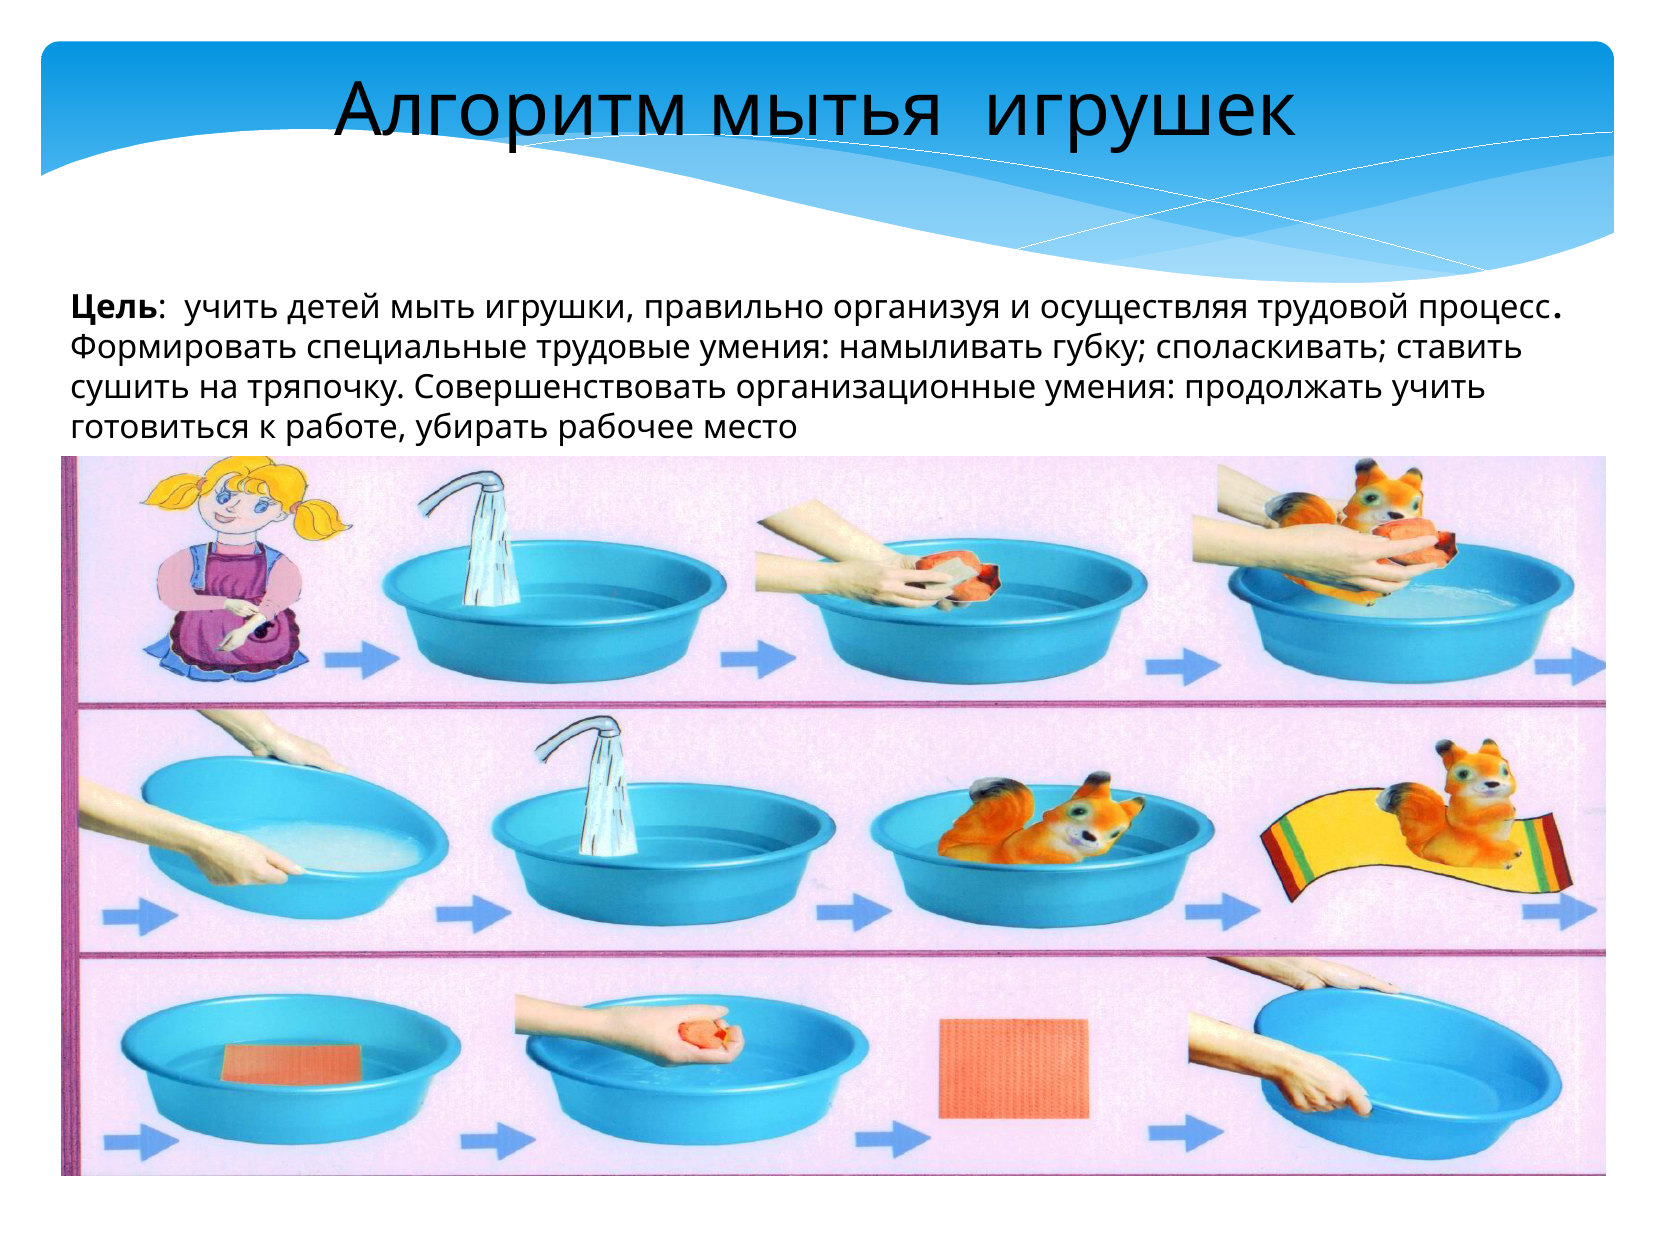

Алгоритм мытья игрушек
Цель: учить детей мыть игрушки, правильно организуя и осуществляя трудовой процесс.
Формировать специальные трудовые умения: намыливать губку; споласкивать; ставить сушить на тряпочку. Совершенствовать организационные умения: продолжать учить готовиться к работе, убирать рабочее место